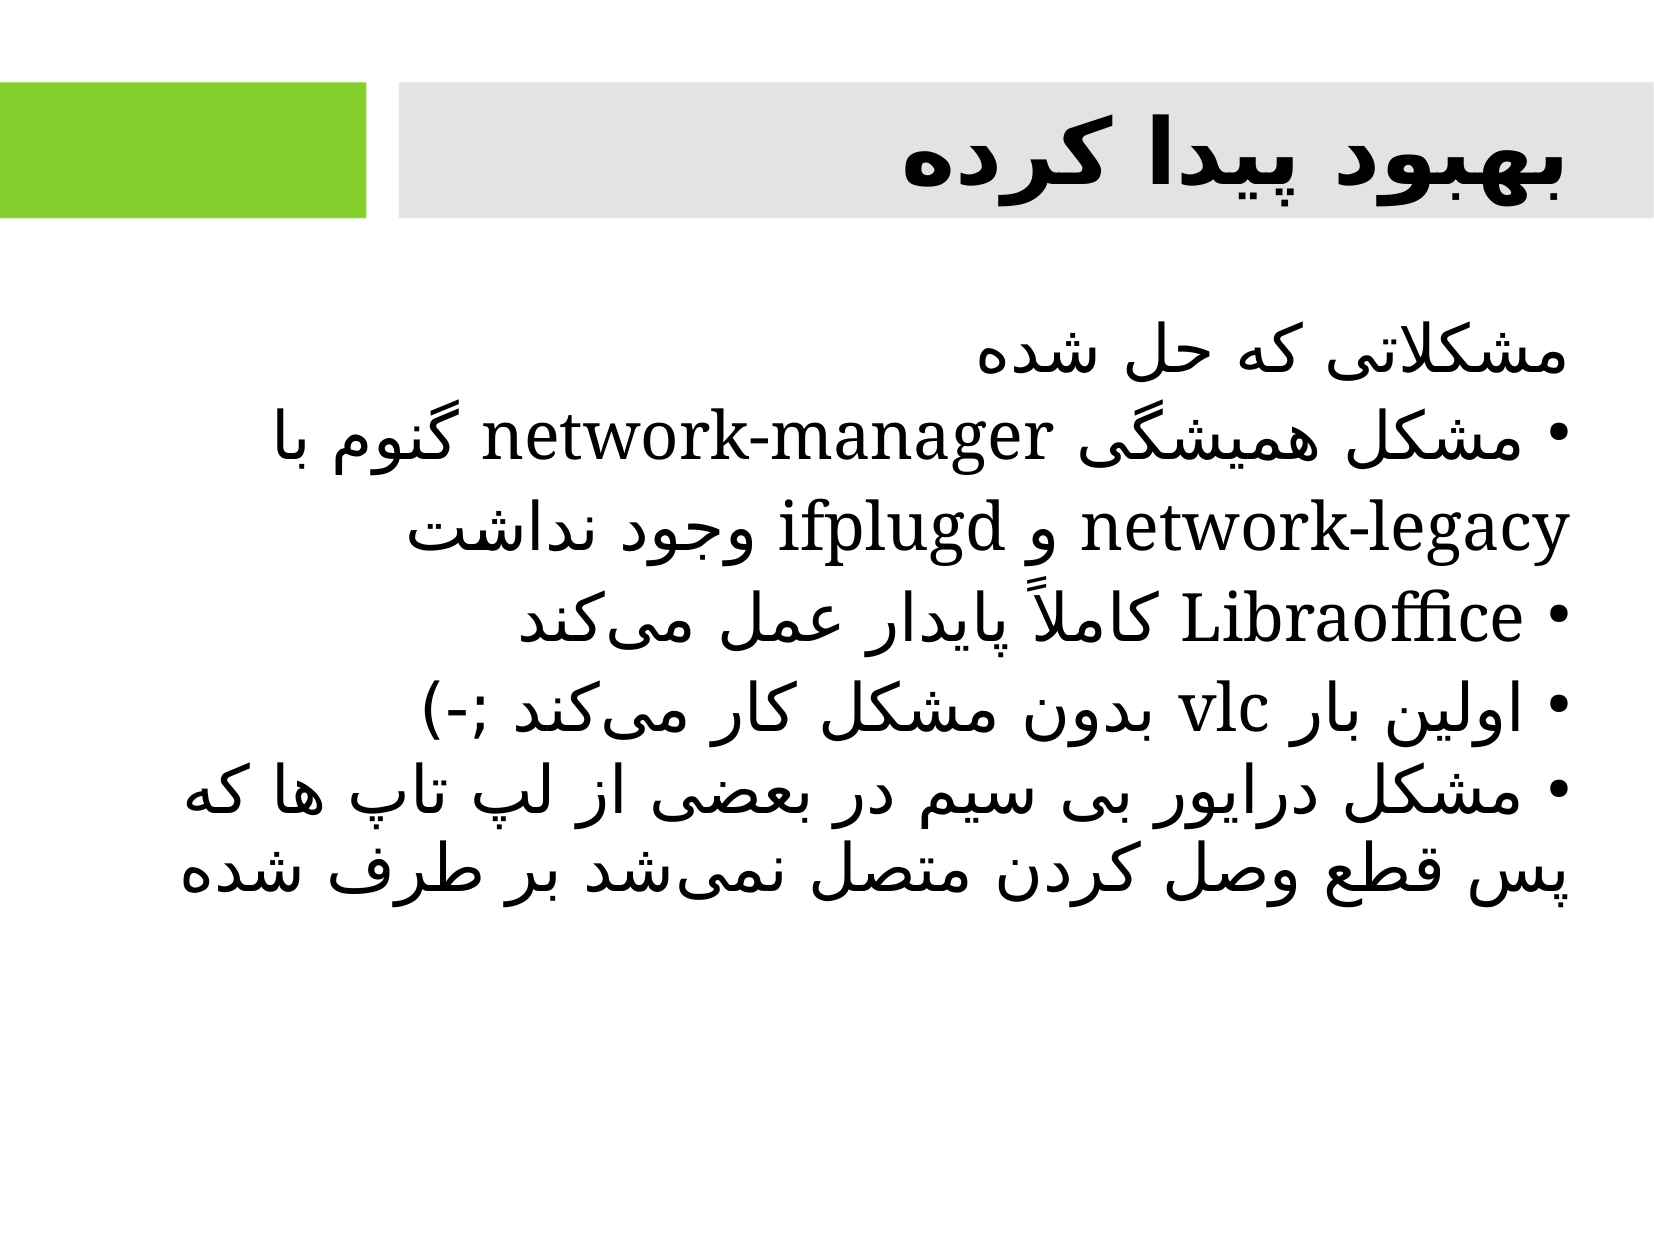

# بهبود پیدا کرده
مشکلاتی که حل شده
 مشکل همیشگی network-manager گنوم با network-legacy و ifplugd وجود نداشت
 Libraoffice کاملاً پایدار عمل می‌کند
 اولین بار vlc بدون مشکل کار می‌کند ;-)
 مشکل درایور بی سیم در بعضی از لپ تاپ ها که پس قطع وصل کردن متصل نمی‌شد بر طرف شده